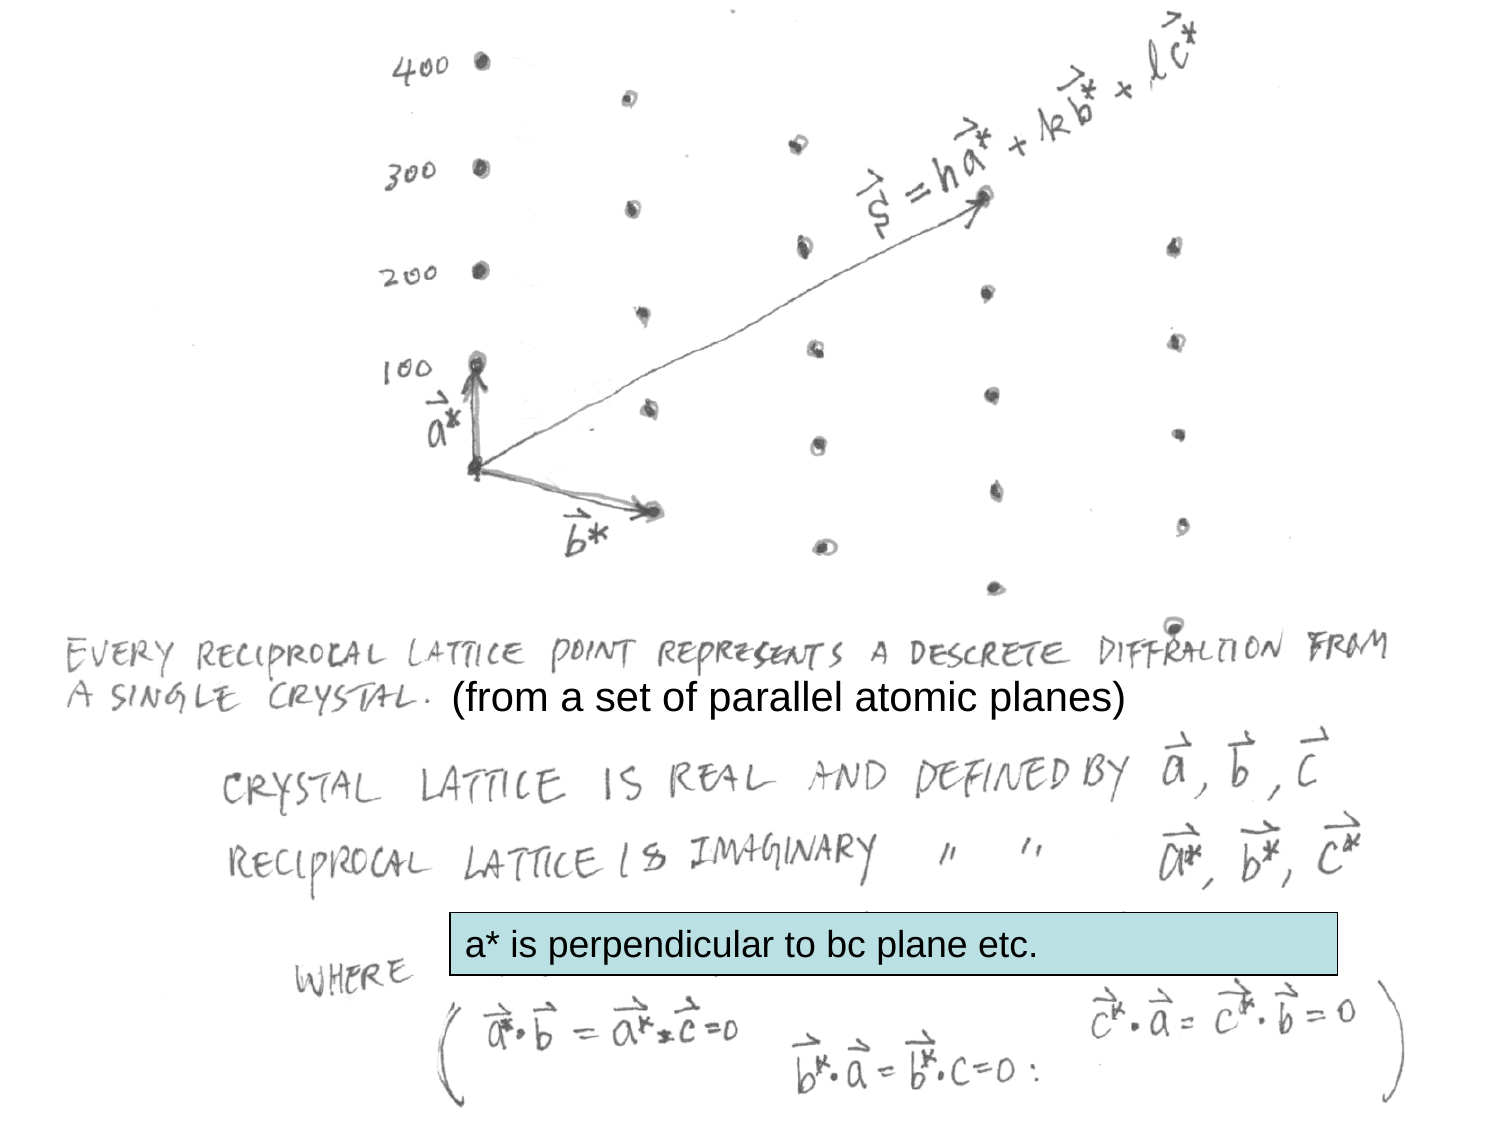

(from a set of parallel atomic planes)
a* is perpendicular to bc plane etc.